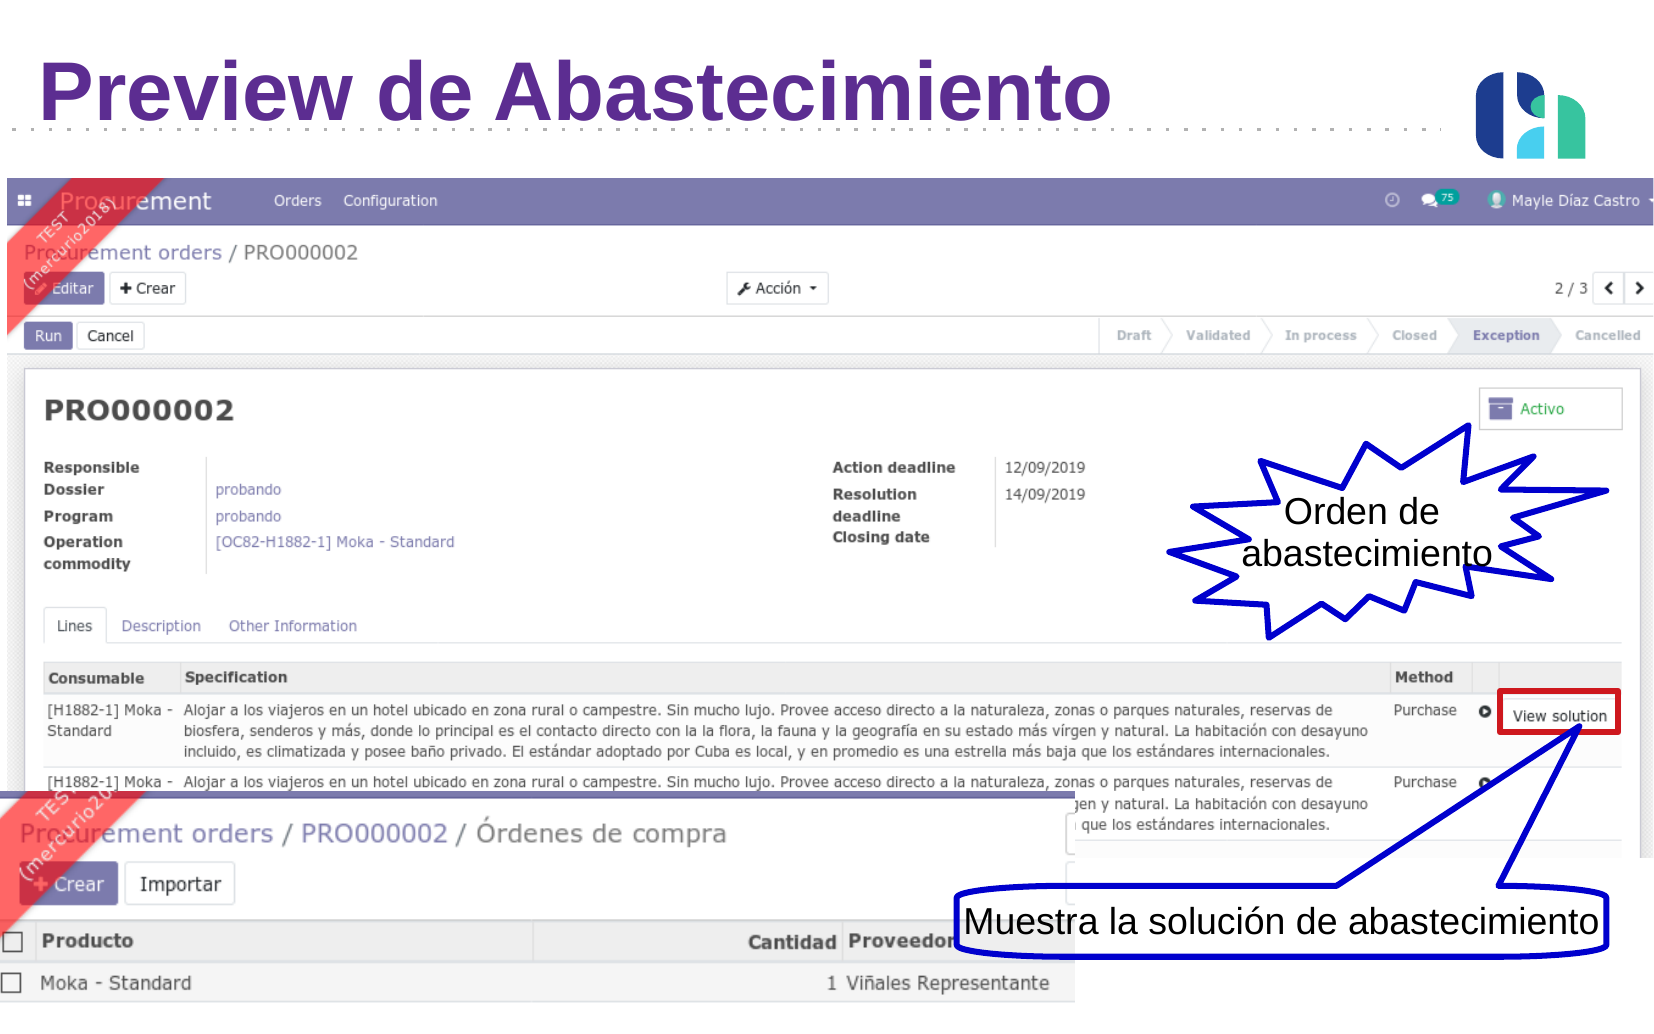

Preview de Abastecimiento
Orden de
abastecimiento
Muestra la solución de abastecimiento